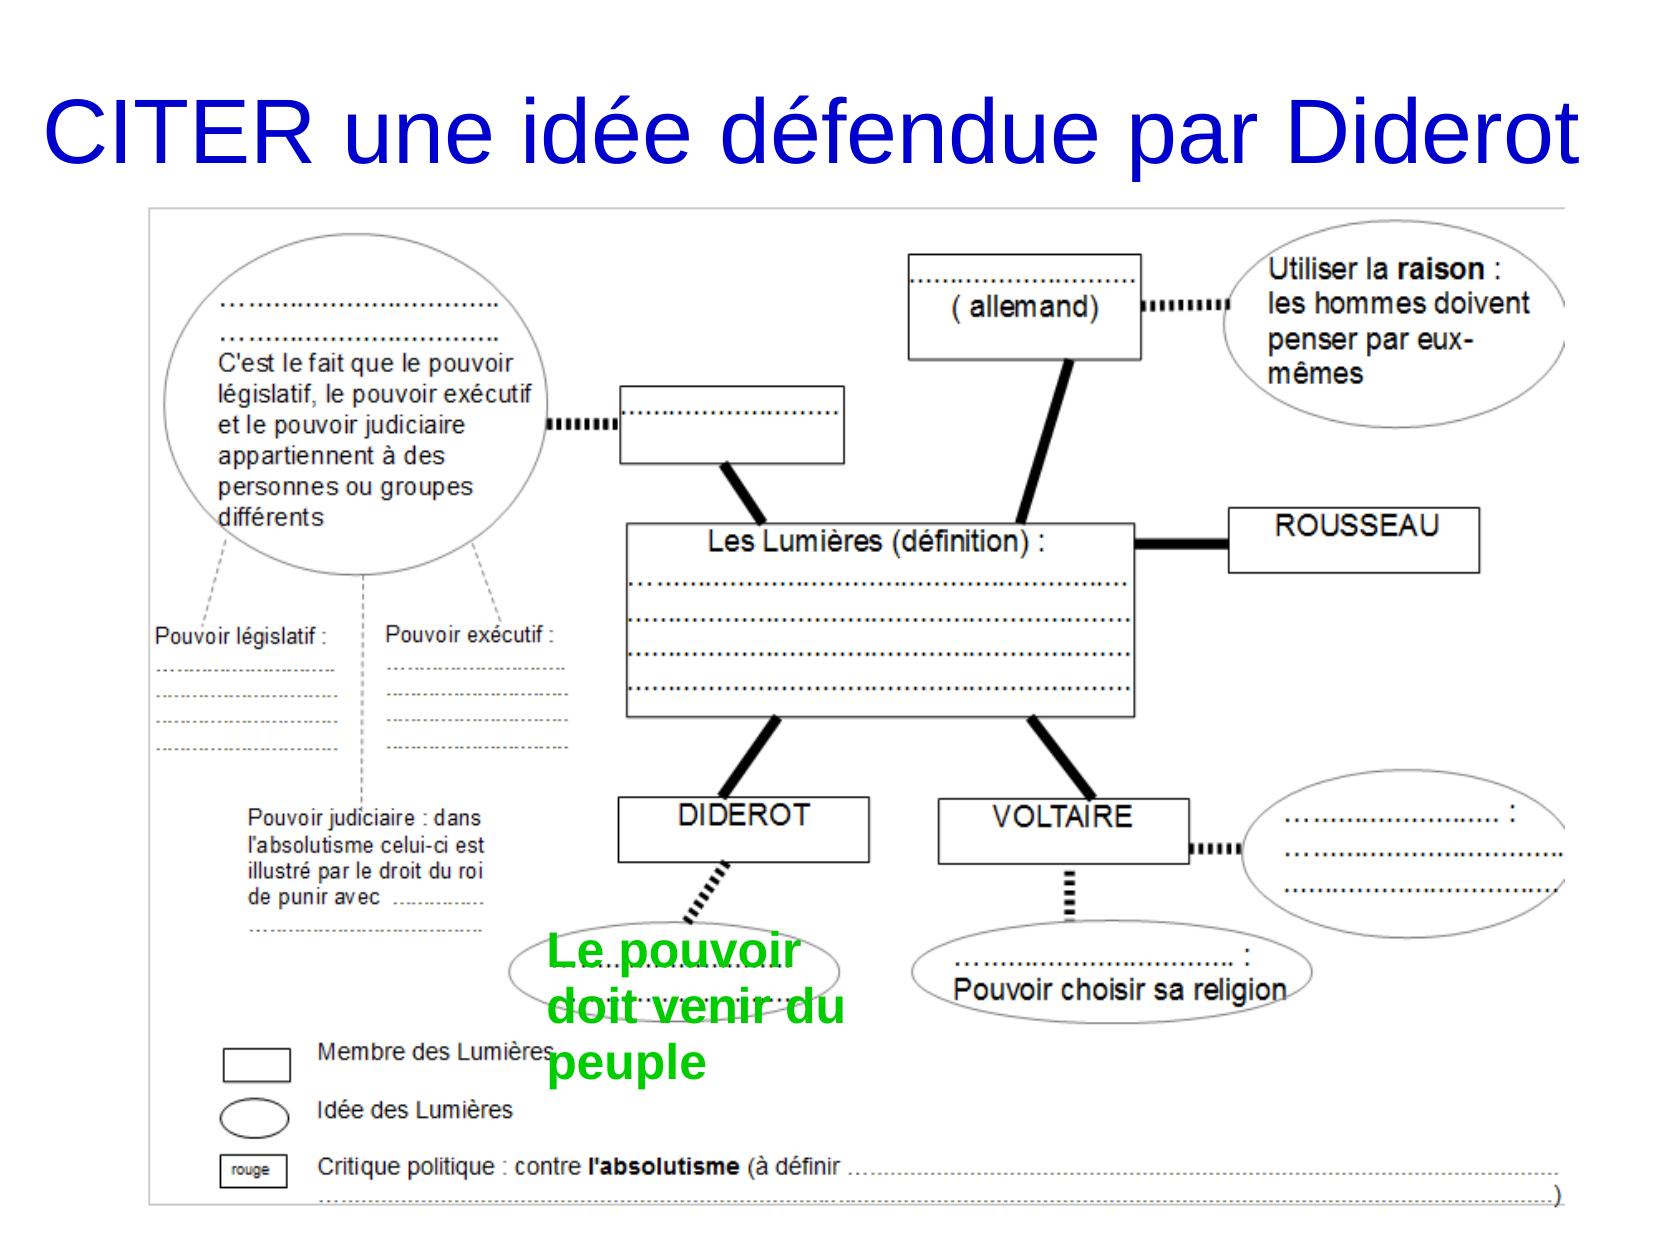

#
CITER une idée défendue par Diderot
Le pouvoir doit venir du peuple